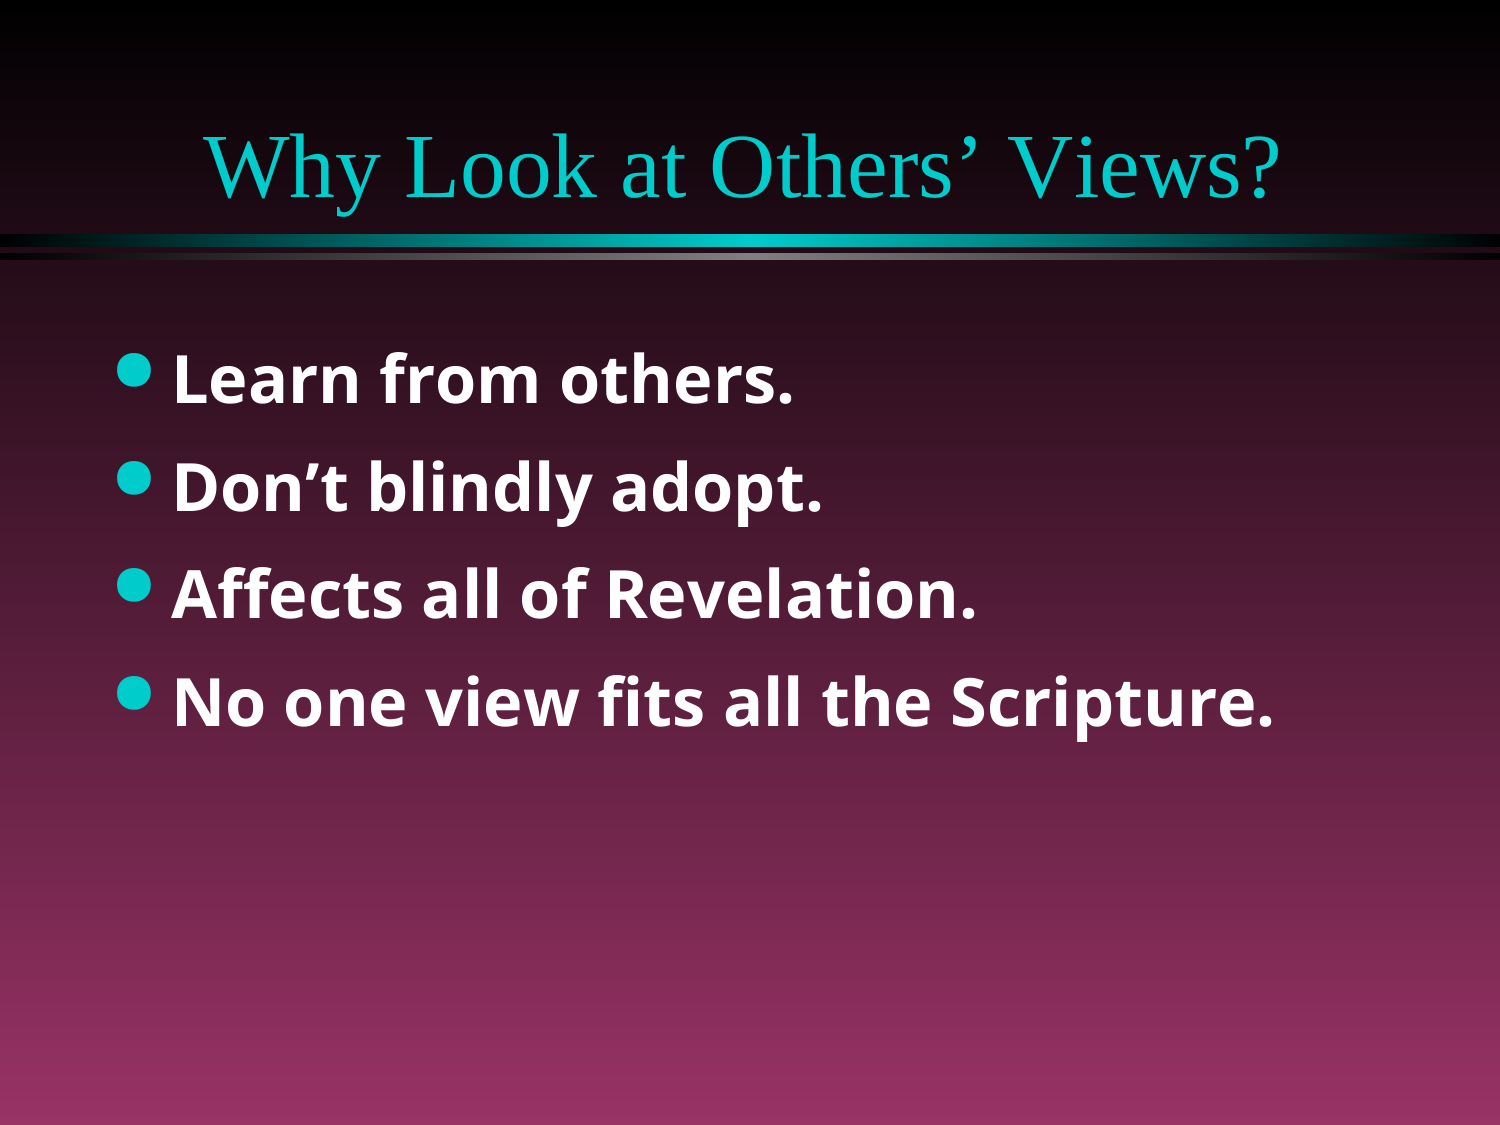

# Why Look at Others’ Views?
Learn from others.
Don’t blindly adopt.
Affects all of Revelation.
No one view fits all the Scripture.